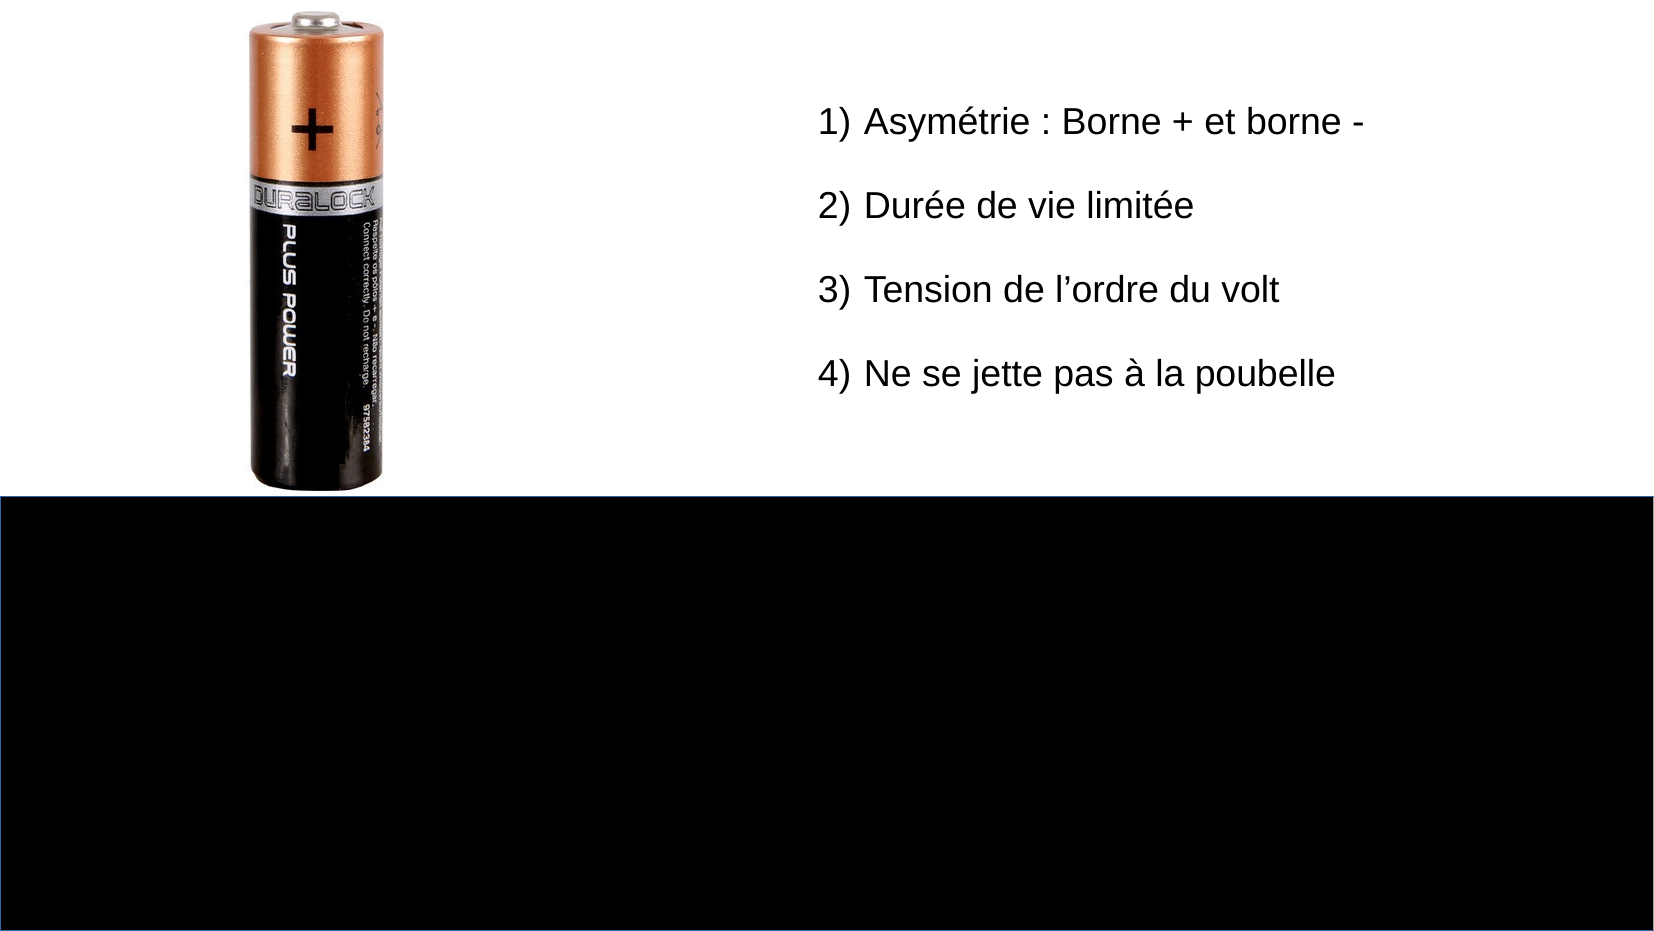

Asymétrie : Borne + et borne -
 Durée de vie limitée
 Tension de l’ordre du volt
 Ne se jette pas à la poubelle